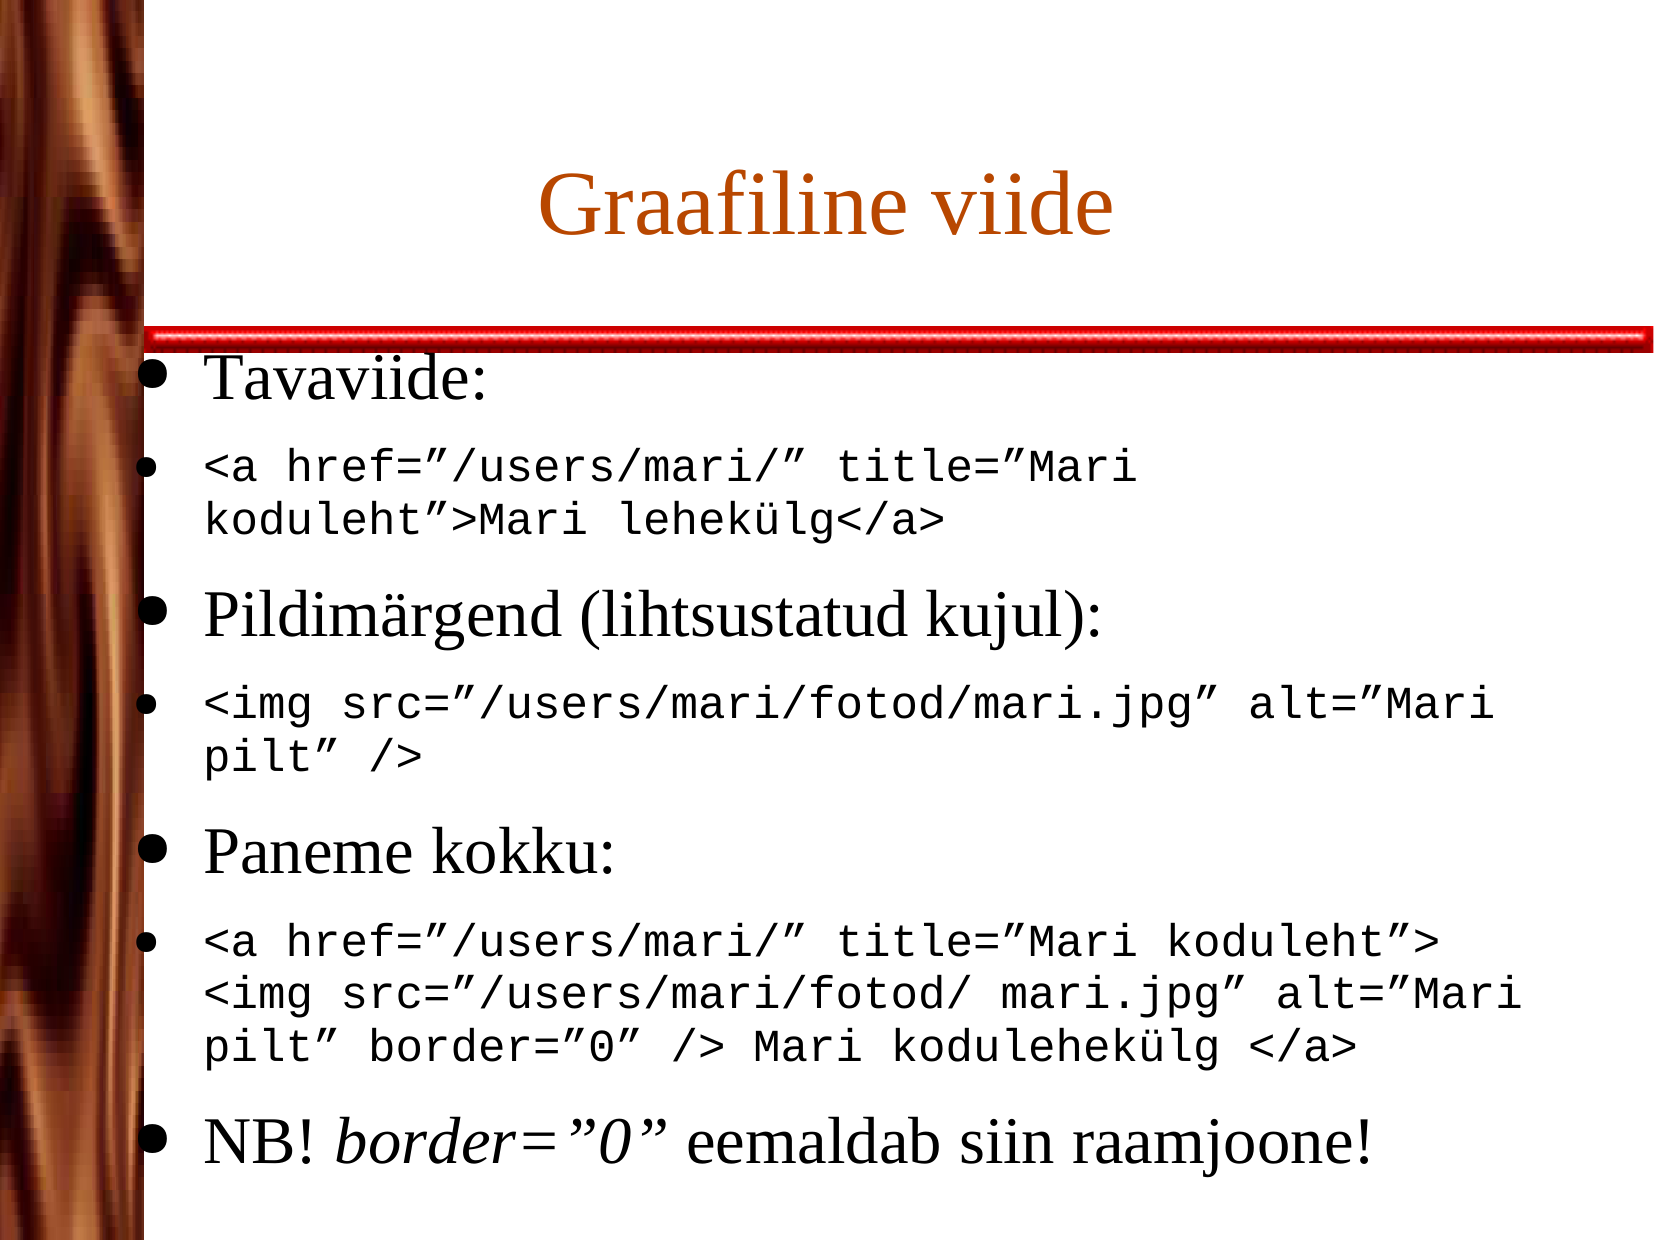

# Graafiline viide
Tavaviide:
<a href=”/users/mari/” title=”Mari koduleht”>Mari lehekülg</a>
Pildimärgend (lihtsustatud kujul):
<img src=”/users/mari/fotod/mari.jpg” alt=”Mari pilt” />
Paneme kokku:
<a href=”/users/mari/” title=”Mari koduleht”> <img src=”/users/mari/fotod/ mari.jpg” alt=”Mari pilt” border=”0” /> Mari kodulehekülg </a>
NB! border=”0” eemaldab siin raamjoone!